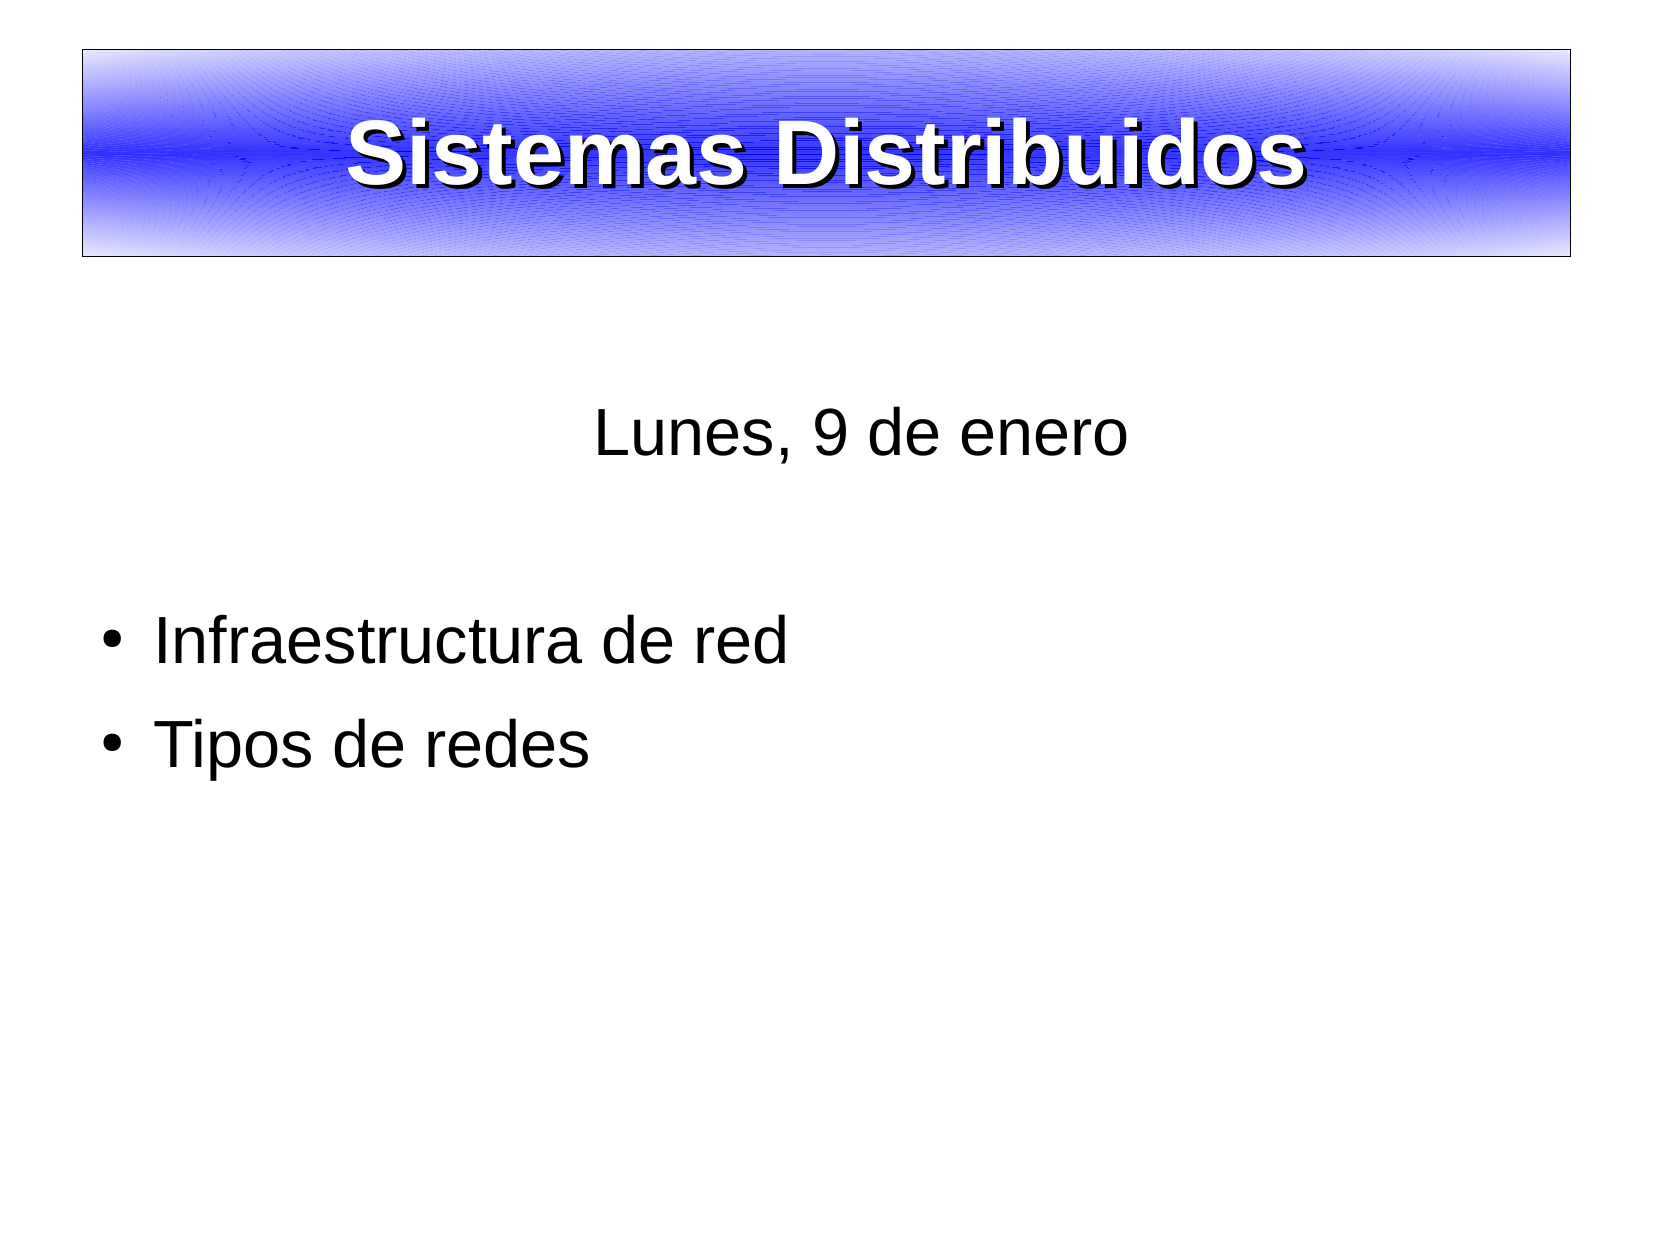

# Sistemas Distribuidos
Lunes, 9 de enero
Infraestructura de red
Tipos de redes